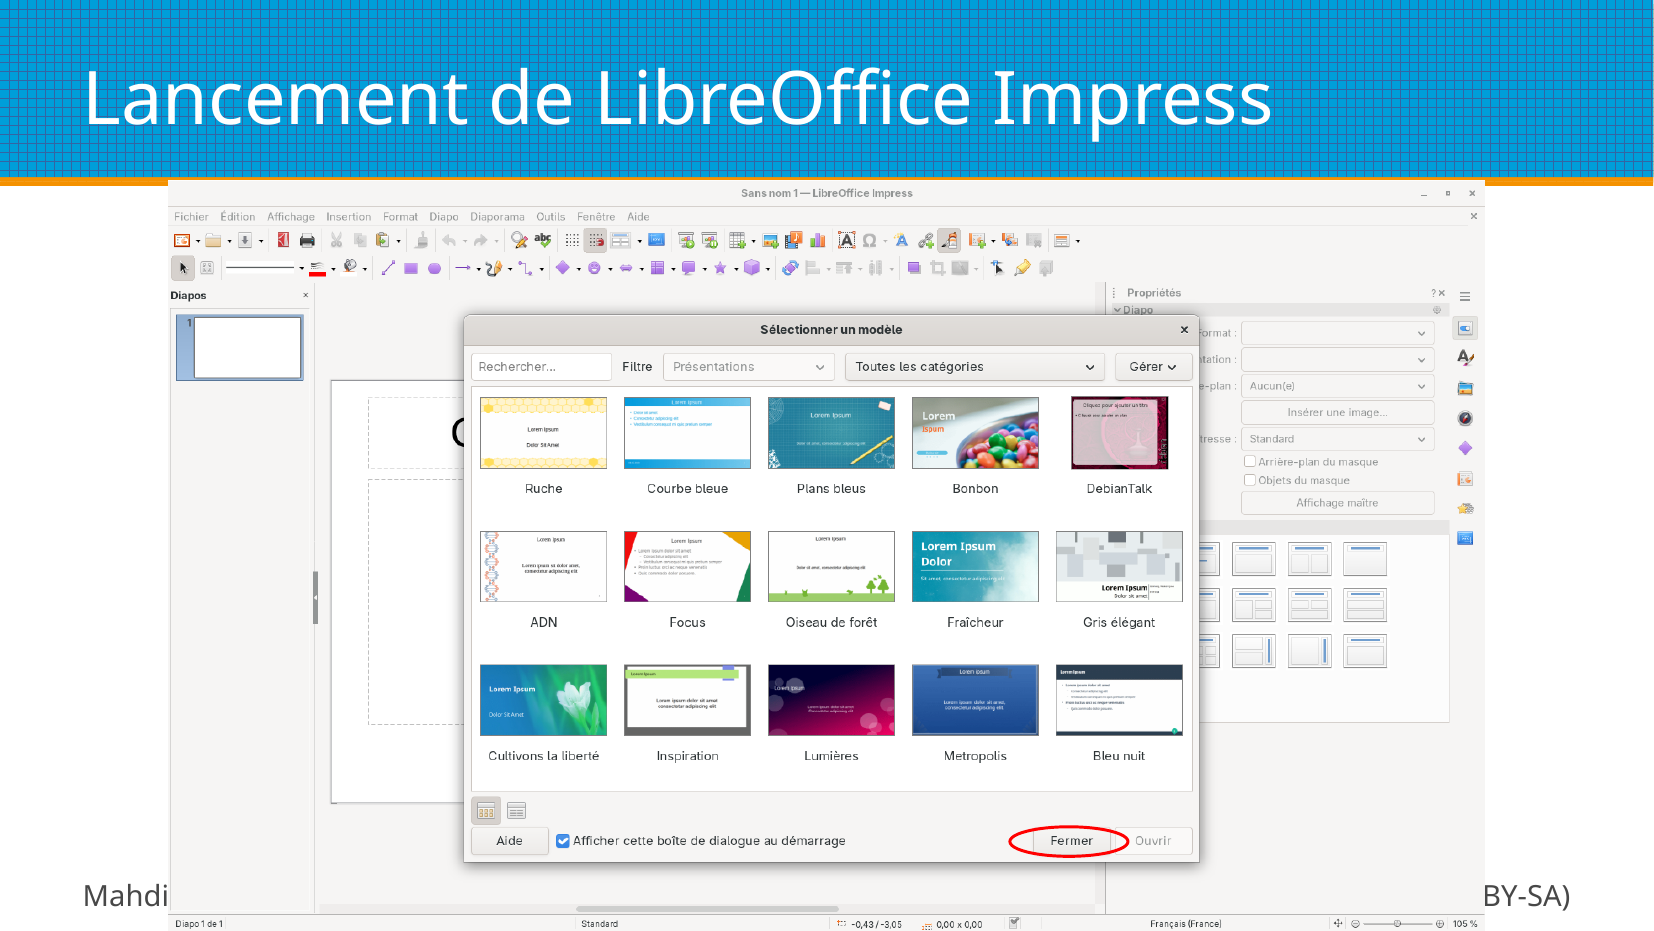

# Lancement de LibreOffice Impress
Mahdia - 01/04/2026
10